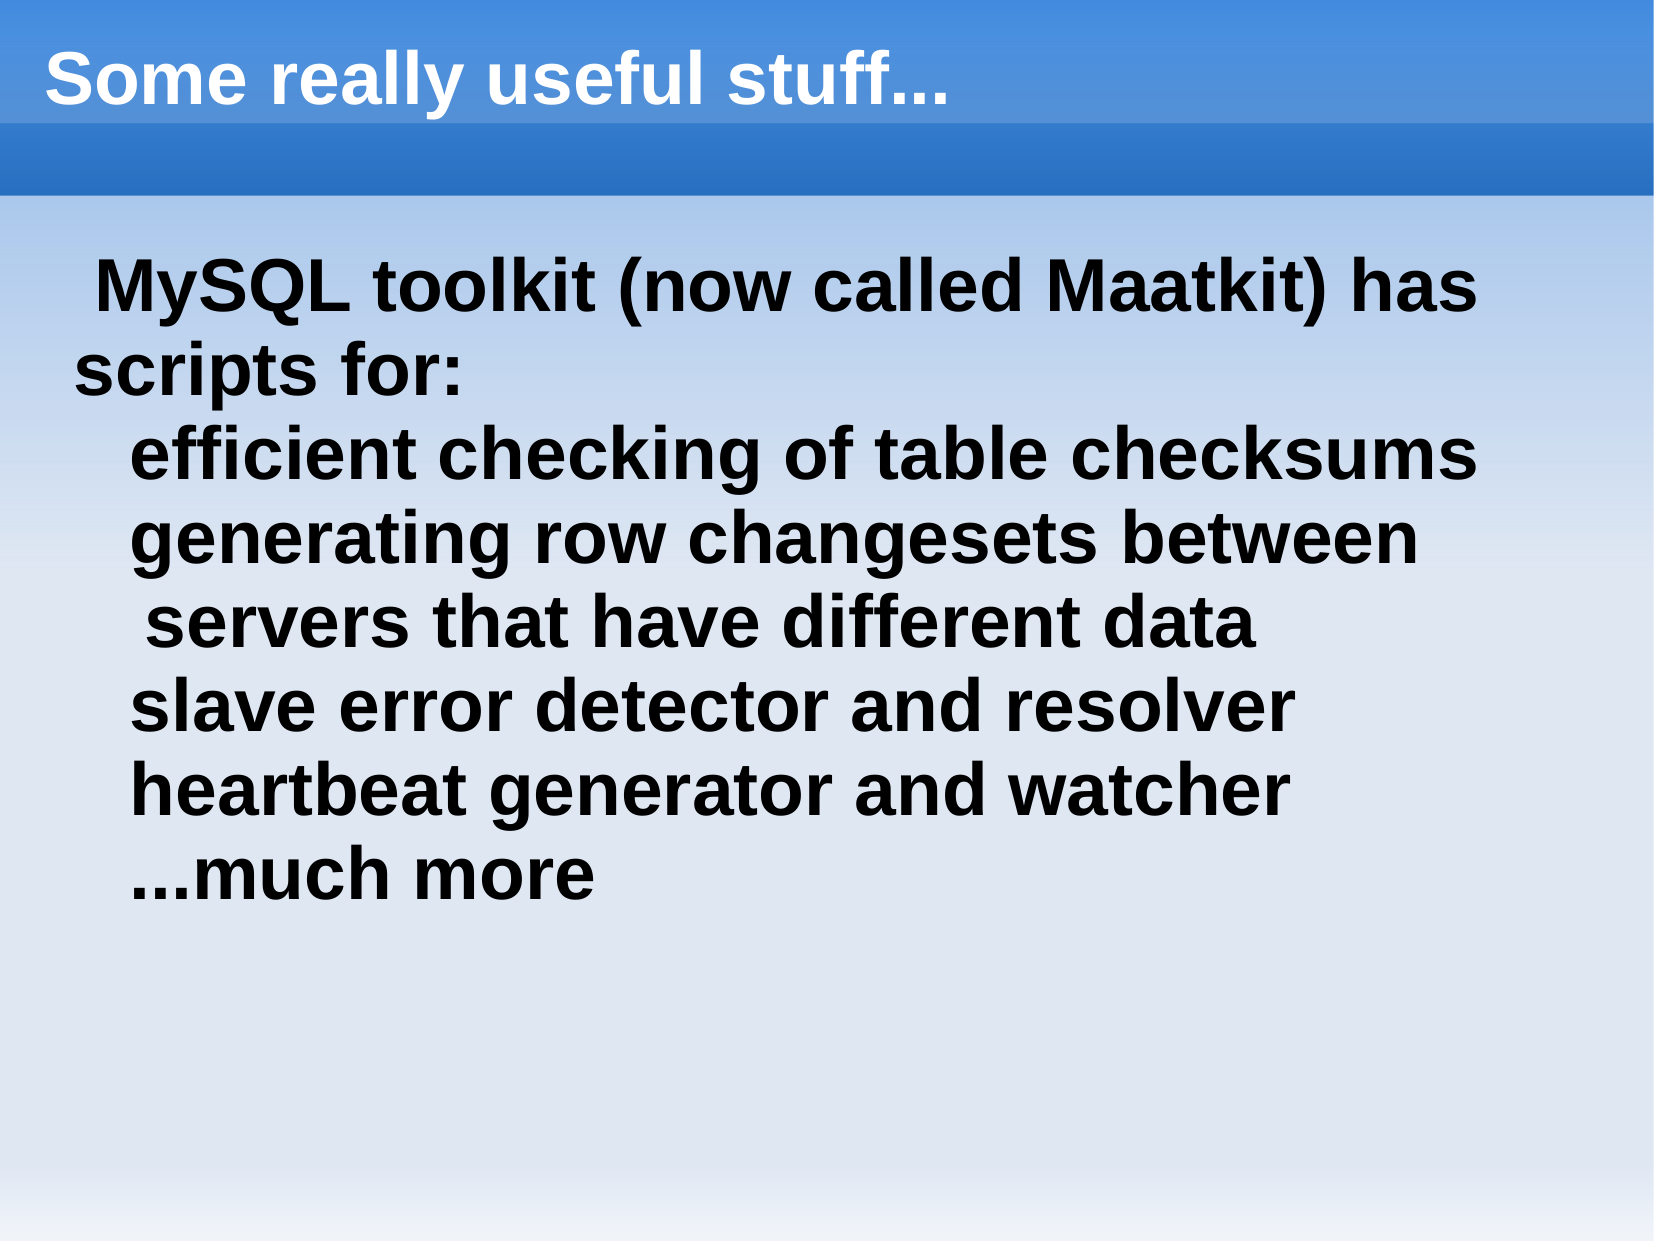

Some really useful stuff...
 MySQL toolkit (now called Maatkit) has scripts for:
 efficient checking of table checksums
 generating row changesets between servers that have different data
 slave error detector and resolver
 heartbeat generator and watcher
 ...much more